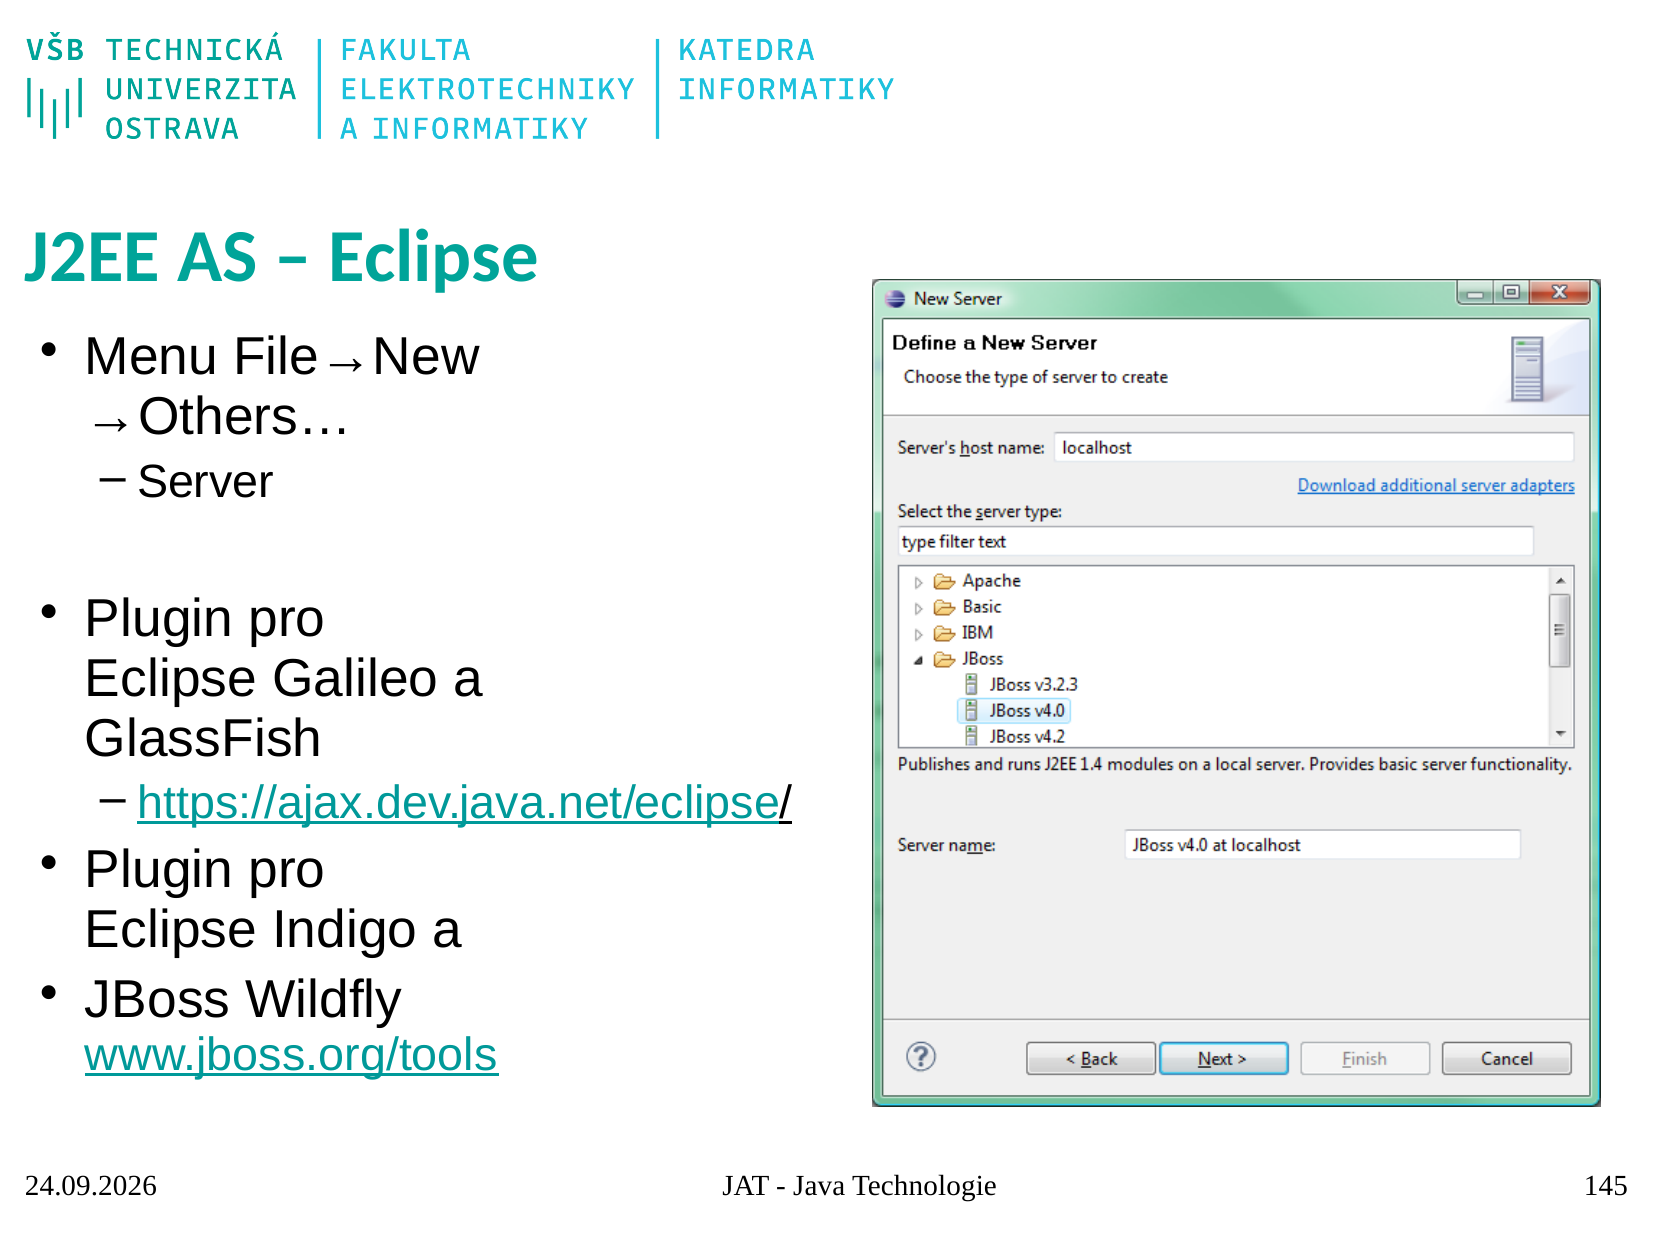

J2EE AS – Eclipse
# Menu File→New →Others…
Server
Plugin pro
Eclipse Galileo a
GlassFish
https://ajax.dev.java.net/eclipse/
Plugin pro
Eclipse Indigo a
JBoss Wildflywww.jboss.org/tools
JAT - Java Technologie
145